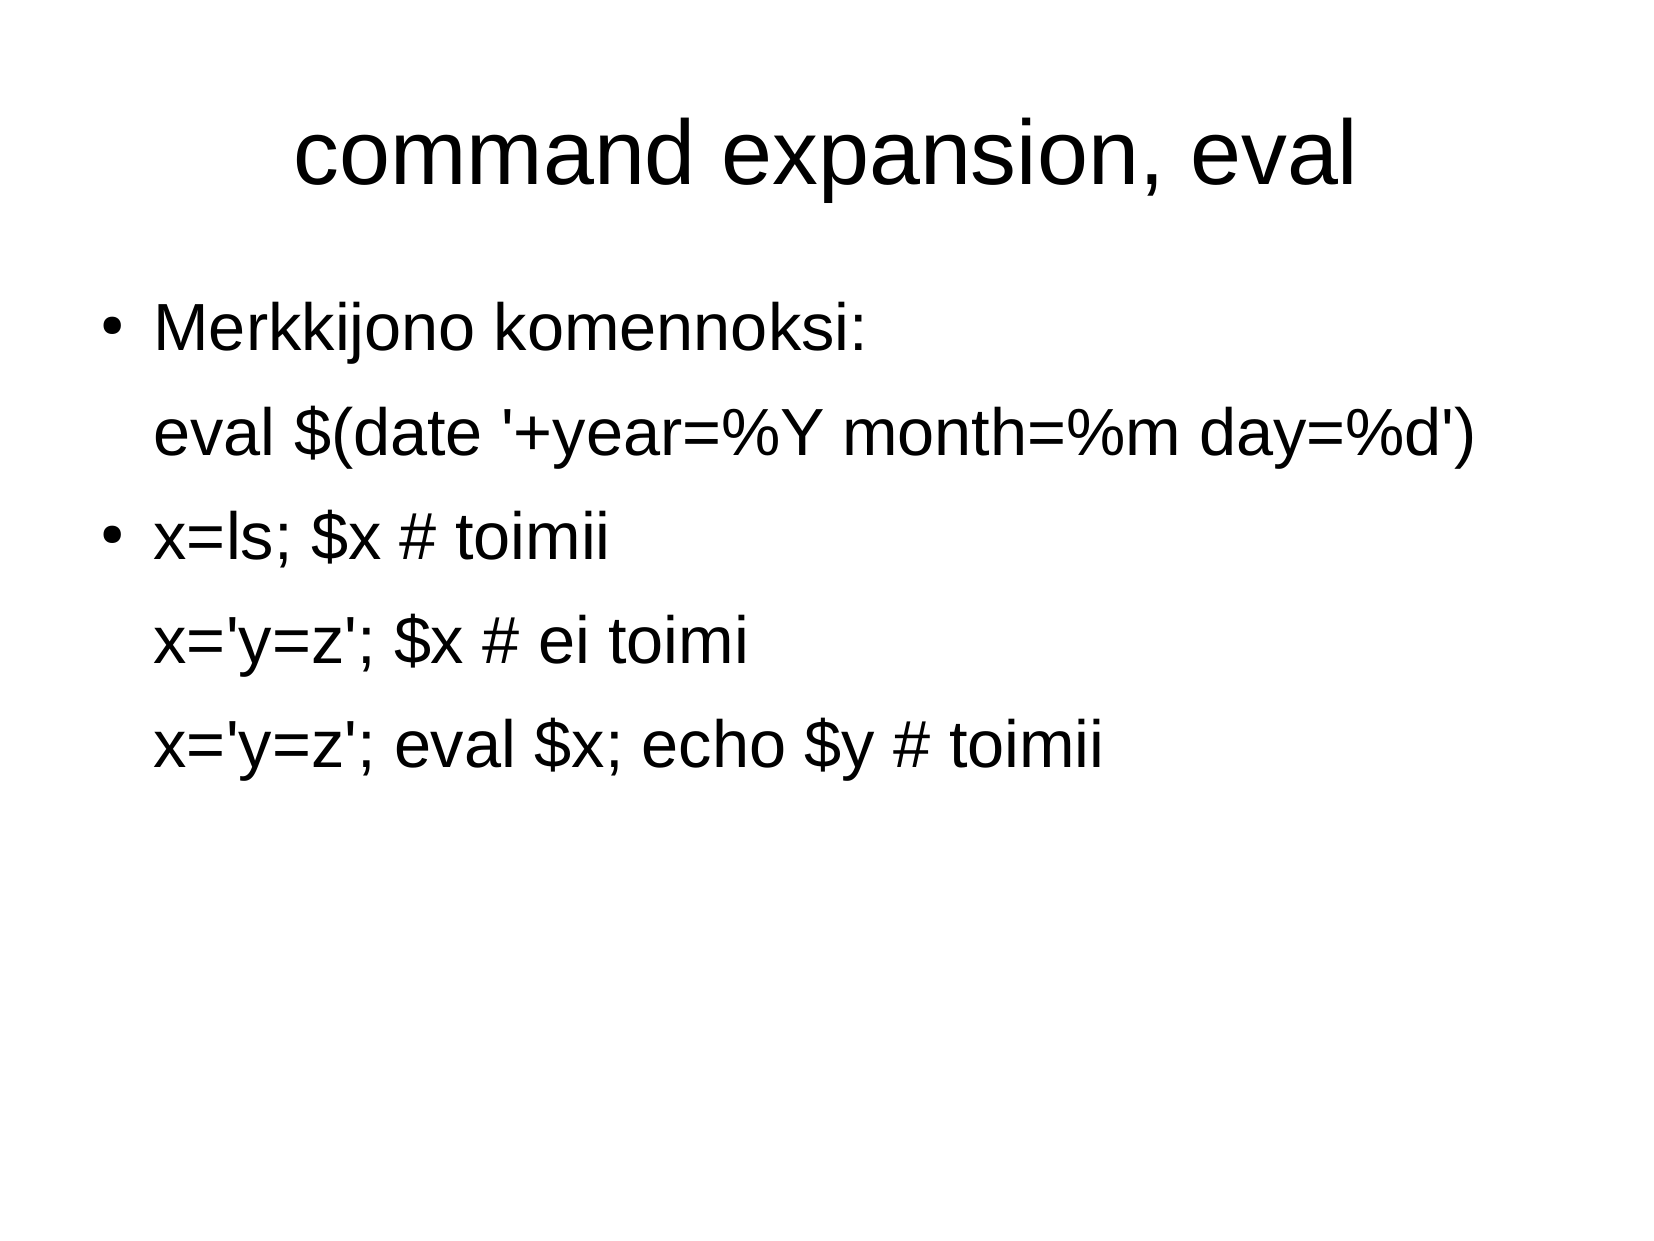

# command expansion, eval
Merkkijono komennoksi:
eval $(date '+year=%Y month=%m day=%d')
x=ls; $x # toimii
x='y=z'; $x # ei toimi
x='y=z'; eval $x; echo $y # toimii